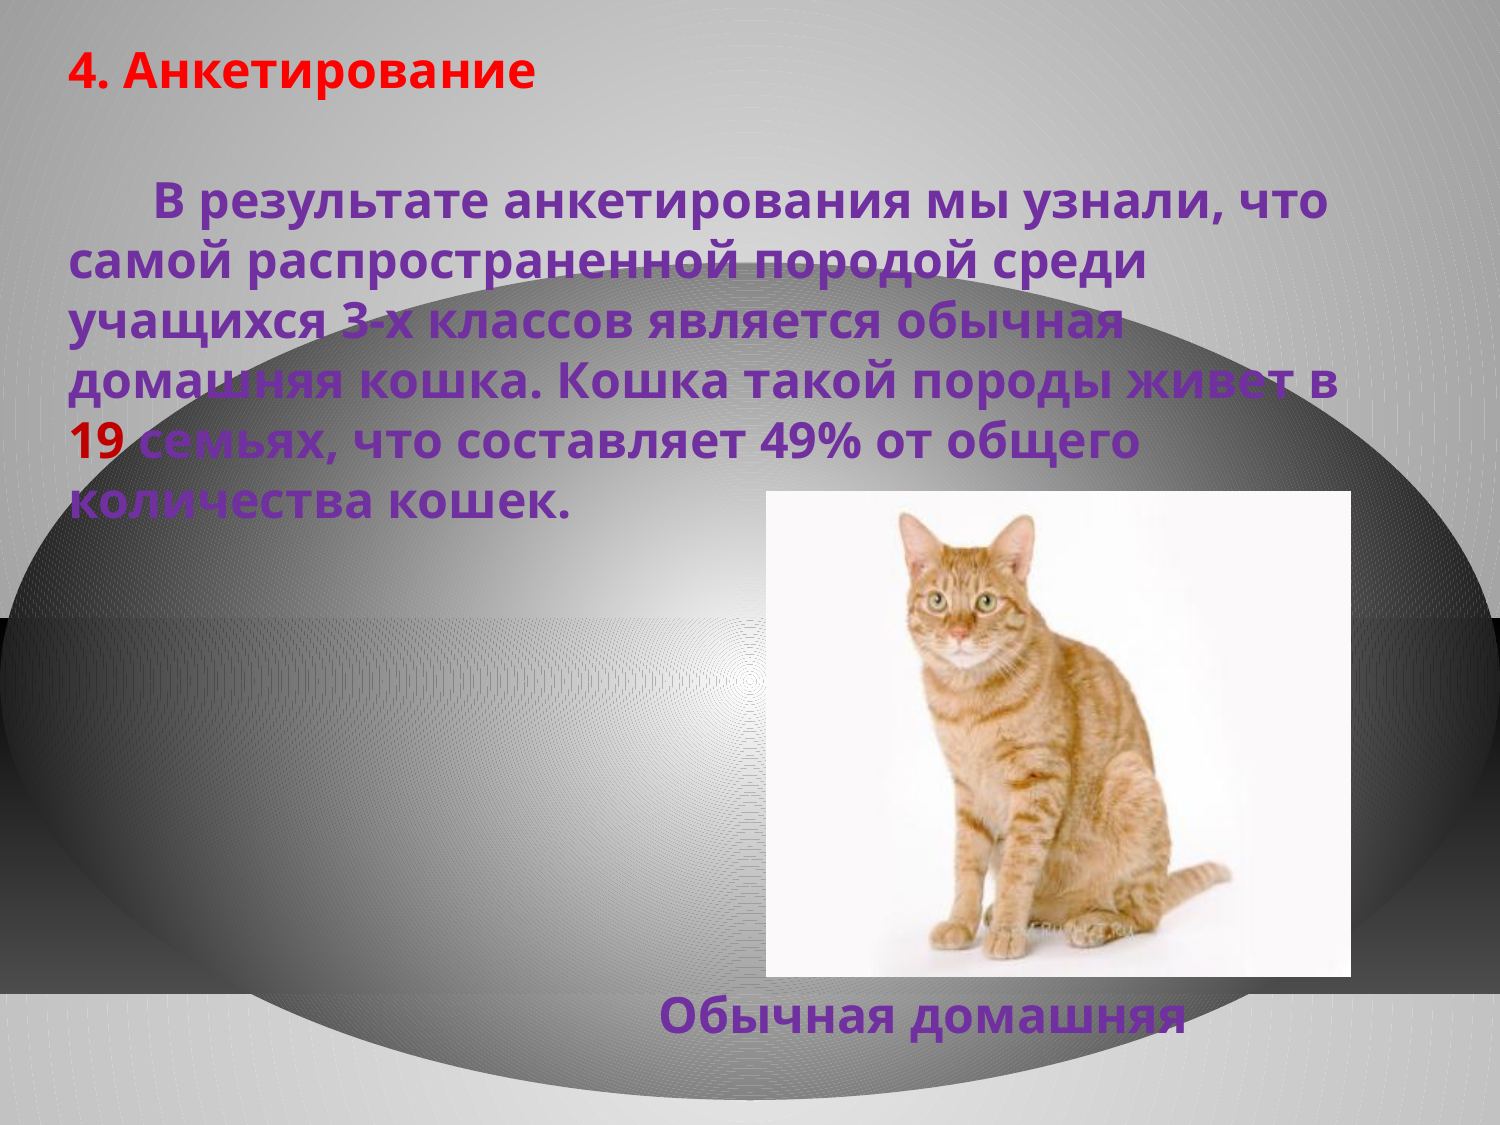

4. Анкетирование
 В результате анкетирования мы узнали, что самой распространенной породой среди учащихся 3-х классов является обычная домашняя кошка. Кошка такой породы живет в 19 семьях, что составляет 49% от общего количества кошек.
Обычная домашняя